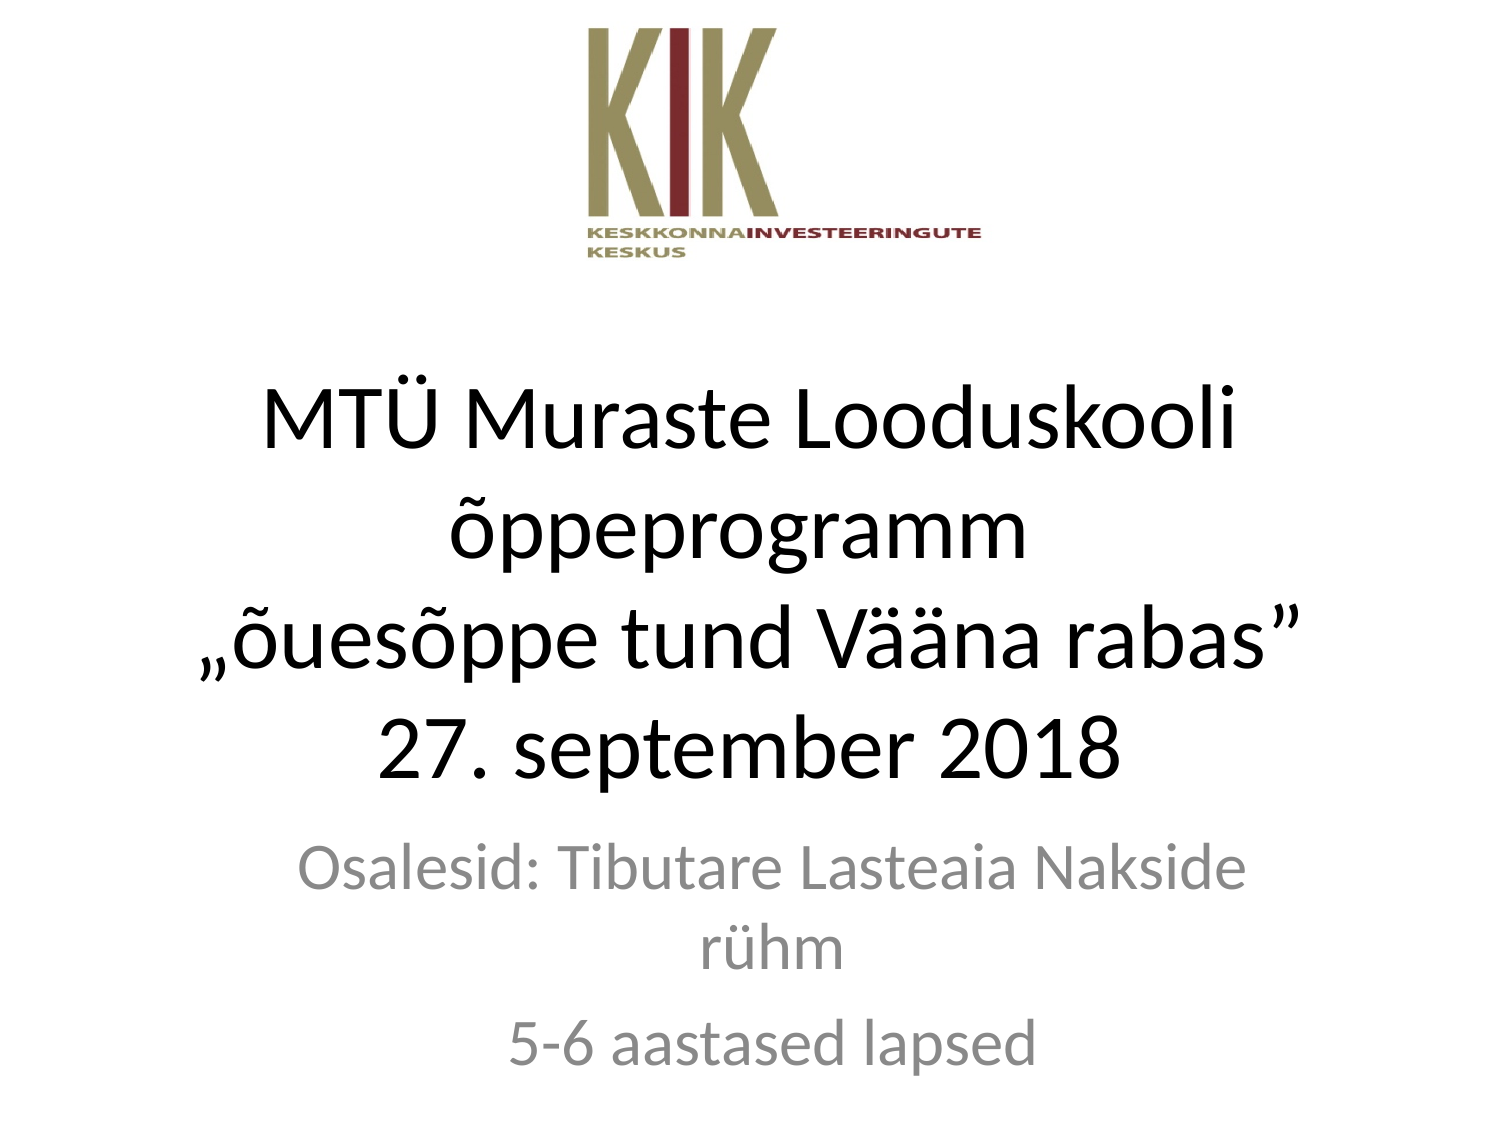

# MTÜ Muraste Looduskooli õppeprogramm „õuesõppe tund Vääna rabas” 27. september 2018
Osalesid: Tibutare Lasteaia Nakside rühm
5-6 aastased lapsed